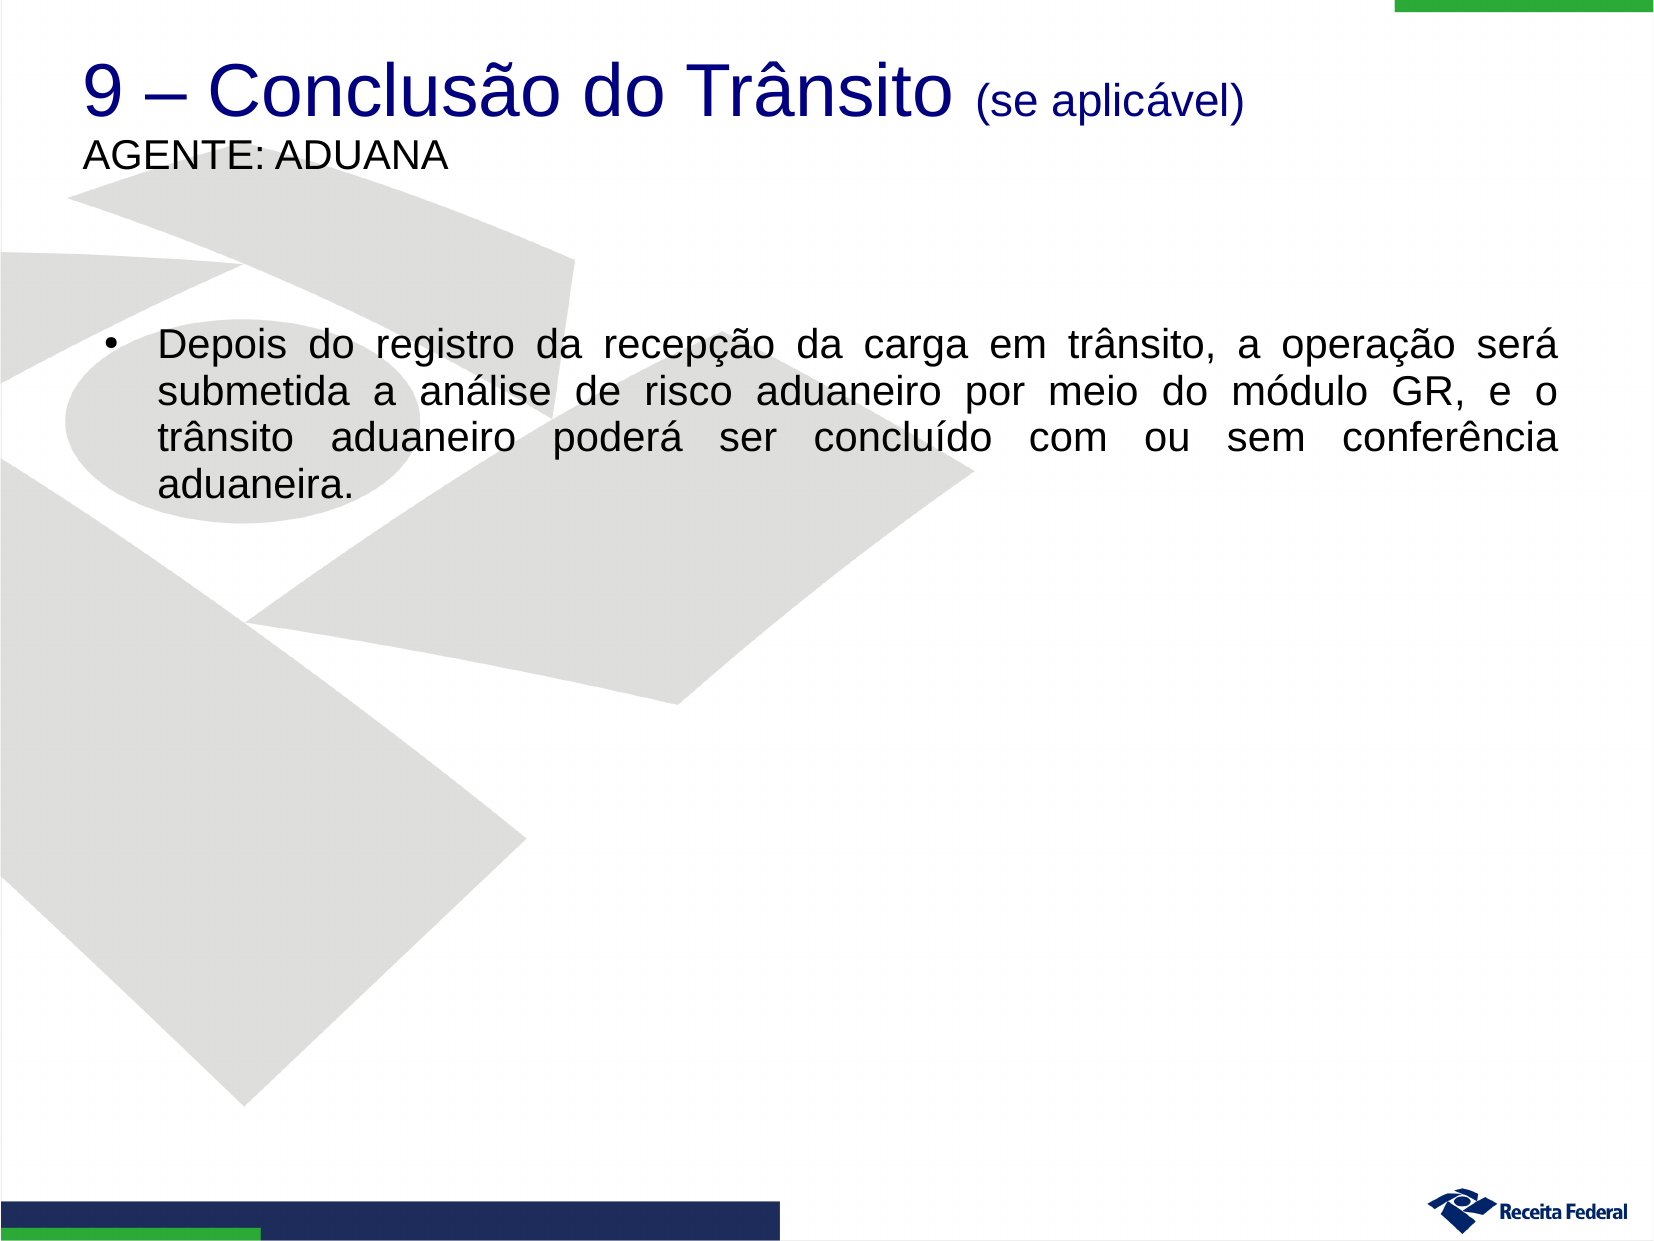

9 – Conclusão do Trânsito (se aplicável)
AGENTE: ADUANA
#
Depois do registro da recepção da carga em trânsito, a operação será submetida a análise de risco aduaneiro por meio do módulo GR, e o trânsito aduaneiro poderá ser concluído com ou sem conferência aduaneira.